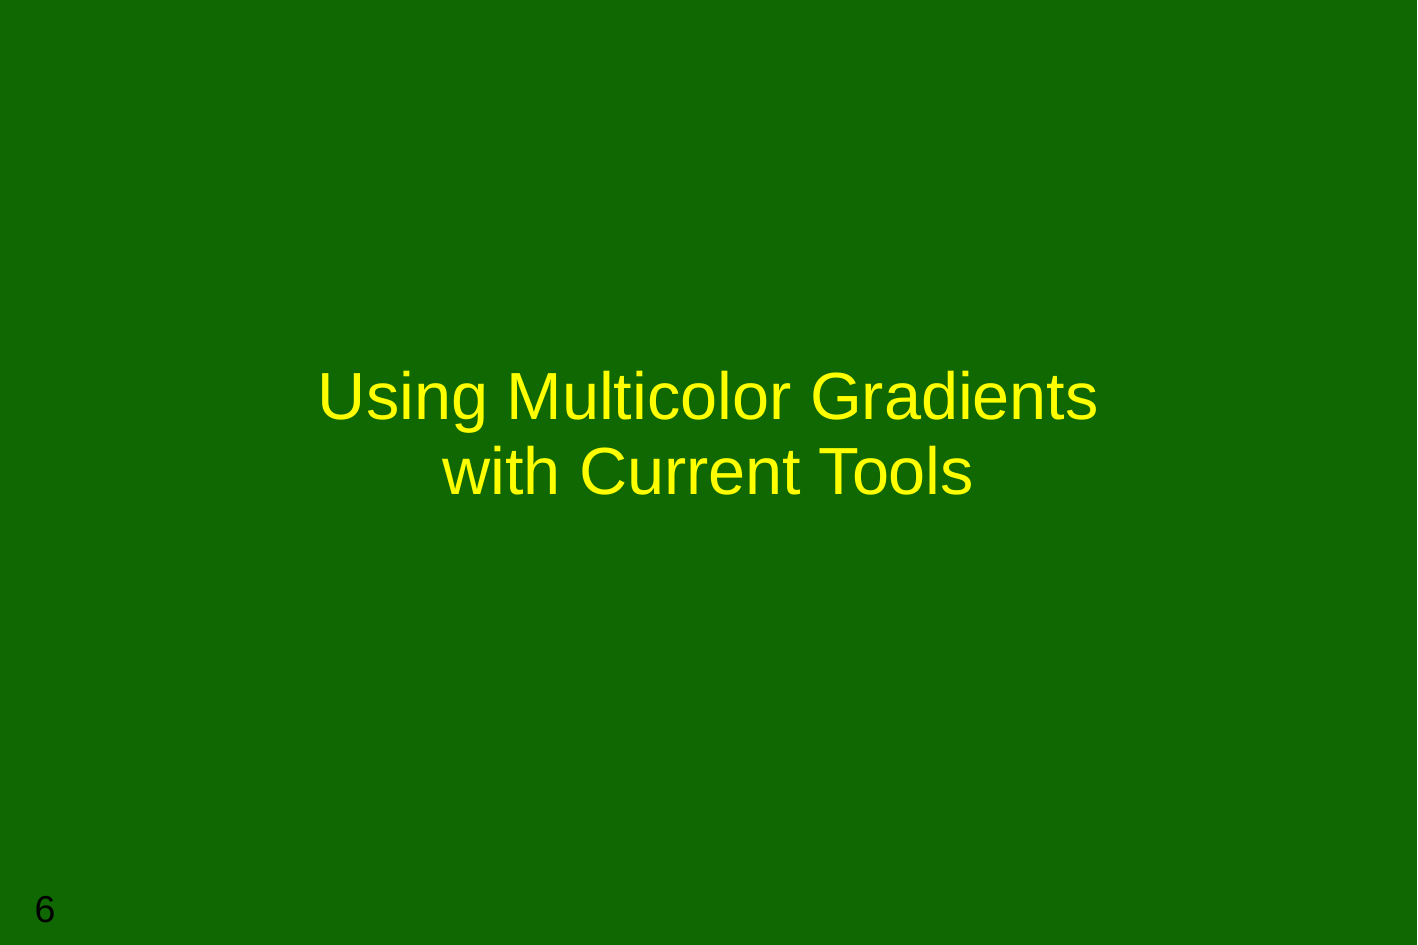

# Using Multicolor Gradients with Current Tools